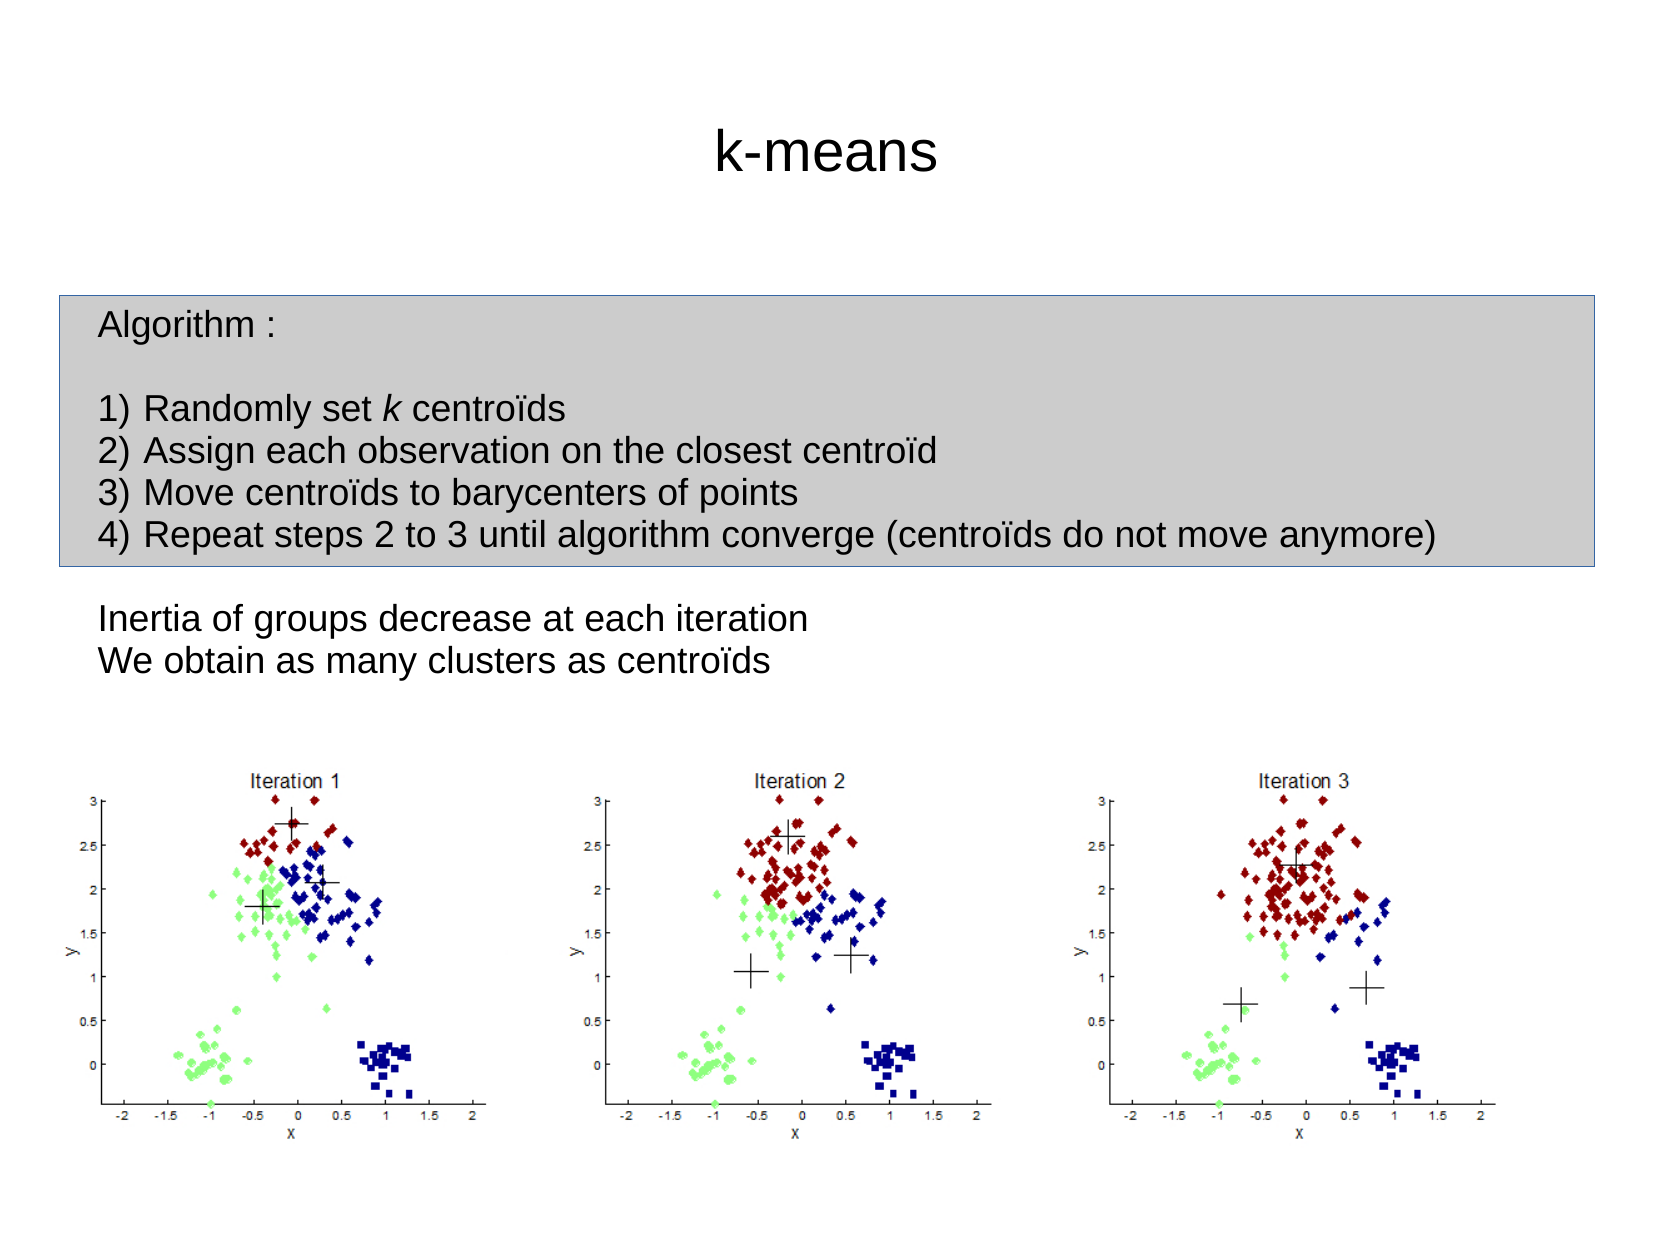

# k-means
Algorithm :
 Randomly set k centroïds
 Assign each observation on the closest centroïd
 Move centroïds to barycenters of points
 Repeat steps 2 to 3 until algorithm converge (centroïds do not move anymore)
Inertia of groups decrease at each iteration
We obtain as many clusters as centroïds